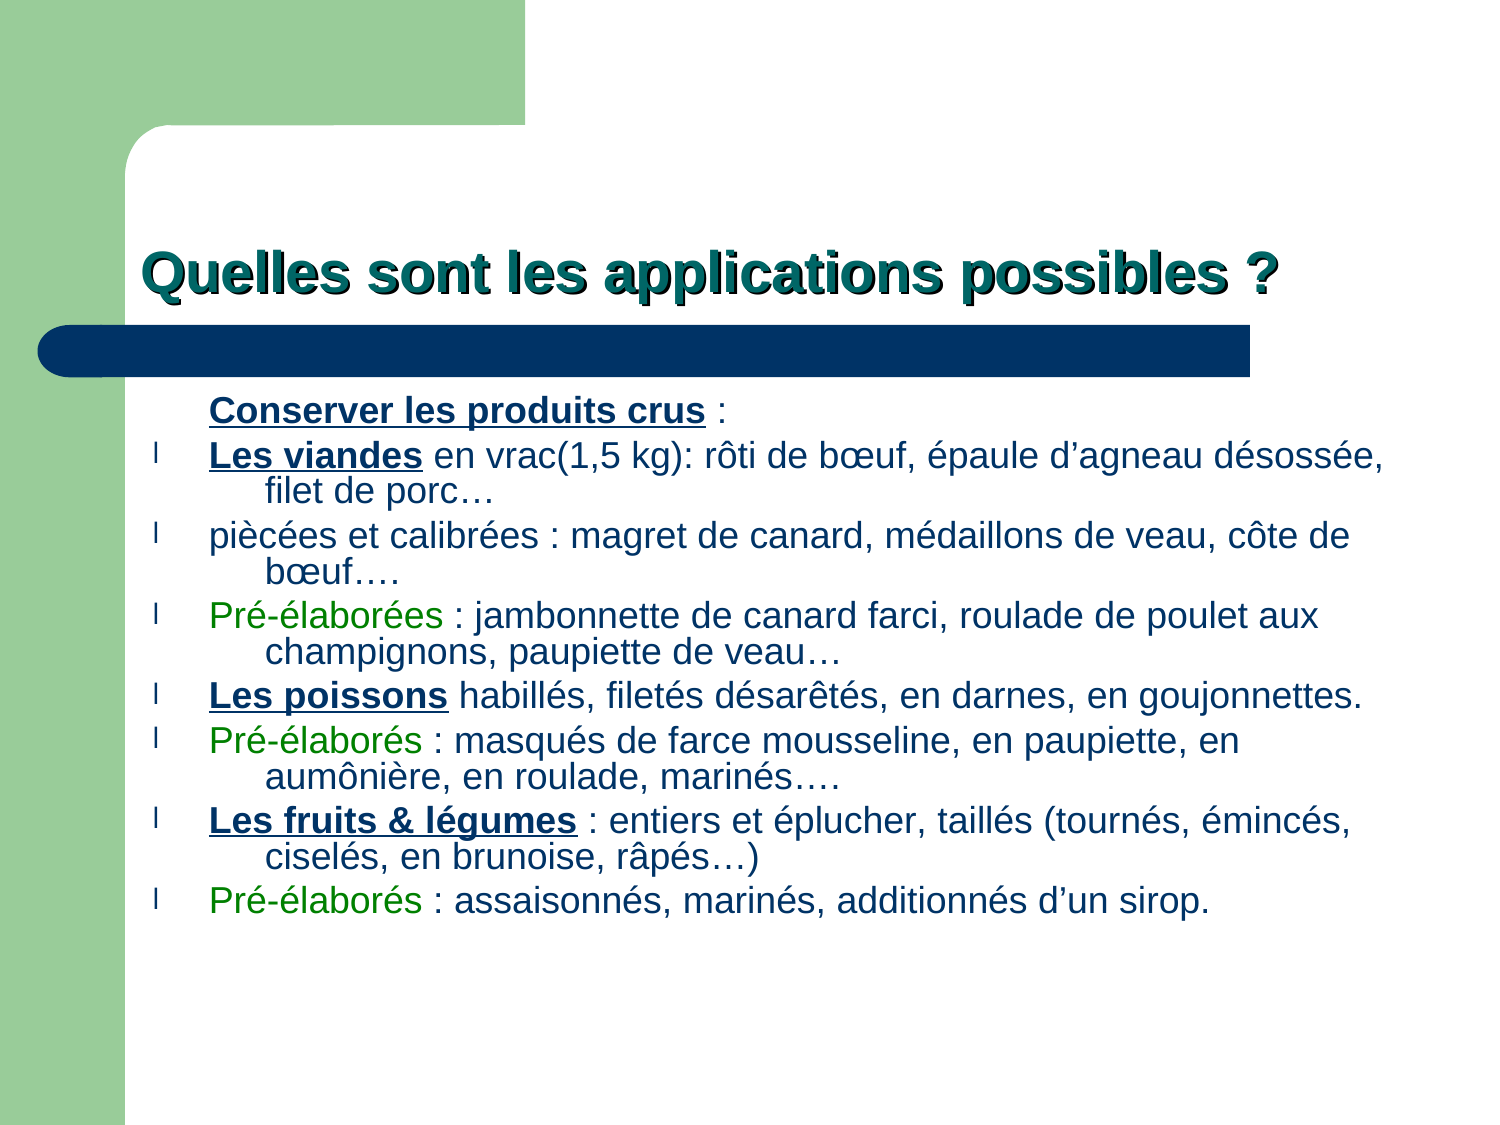

# Quelles sont les applications possibles ?
Conserver les produits crus :
Les viandes en vrac(1,5 kg): rôti de bœuf, épaule d’agneau désossée, filet de porc…
piècées et calibrées : magret de canard, médaillons de veau, côte de bœuf….
Pré-élaborées : jambonnette de canard farci, roulade de poulet aux champignons, paupiette de veau…
Les poissons habillés, filetés désarêtés, en darnes, en goujonnettes.
Pré-élaborés : masqués de farce mousseline, en paupiette, en aumônière, en roulade, marinés….
Les fruits & légumes : entiers et éplucher, taillés (tournés, émincés, ciselés, en brunoise, râpés…)
Pré-élaborés : assaisonnés, marinés, additionnés d’un sirop.